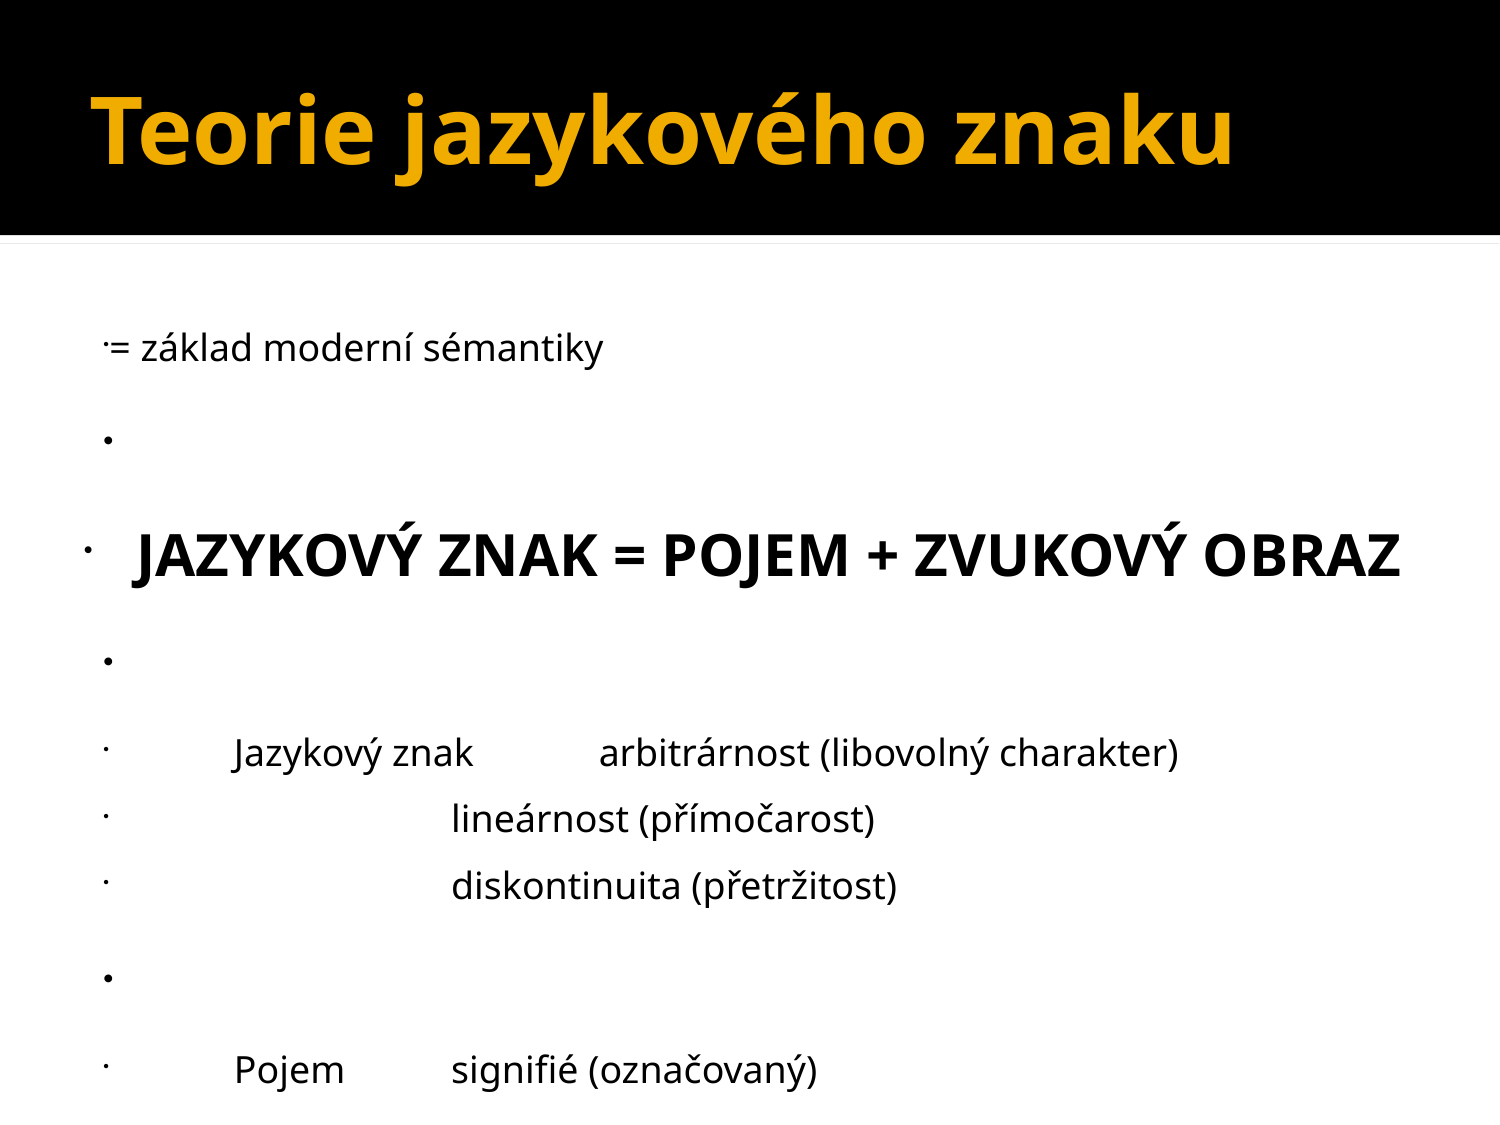

# Teorie jazykového znaku
= základ moderní sémantiky
JAZYKOVÝ ZNAK = POJEM + ZVUKOVÝ OBRAZ
	Jazykový znak		arbitrárnost (libovolný charakter)
				lineárnost (přímočarost)
				diskontinuita (přetržitost)
	Pojem		signifié (označovaný)
	Zvukový obraz		signifiant (označující)